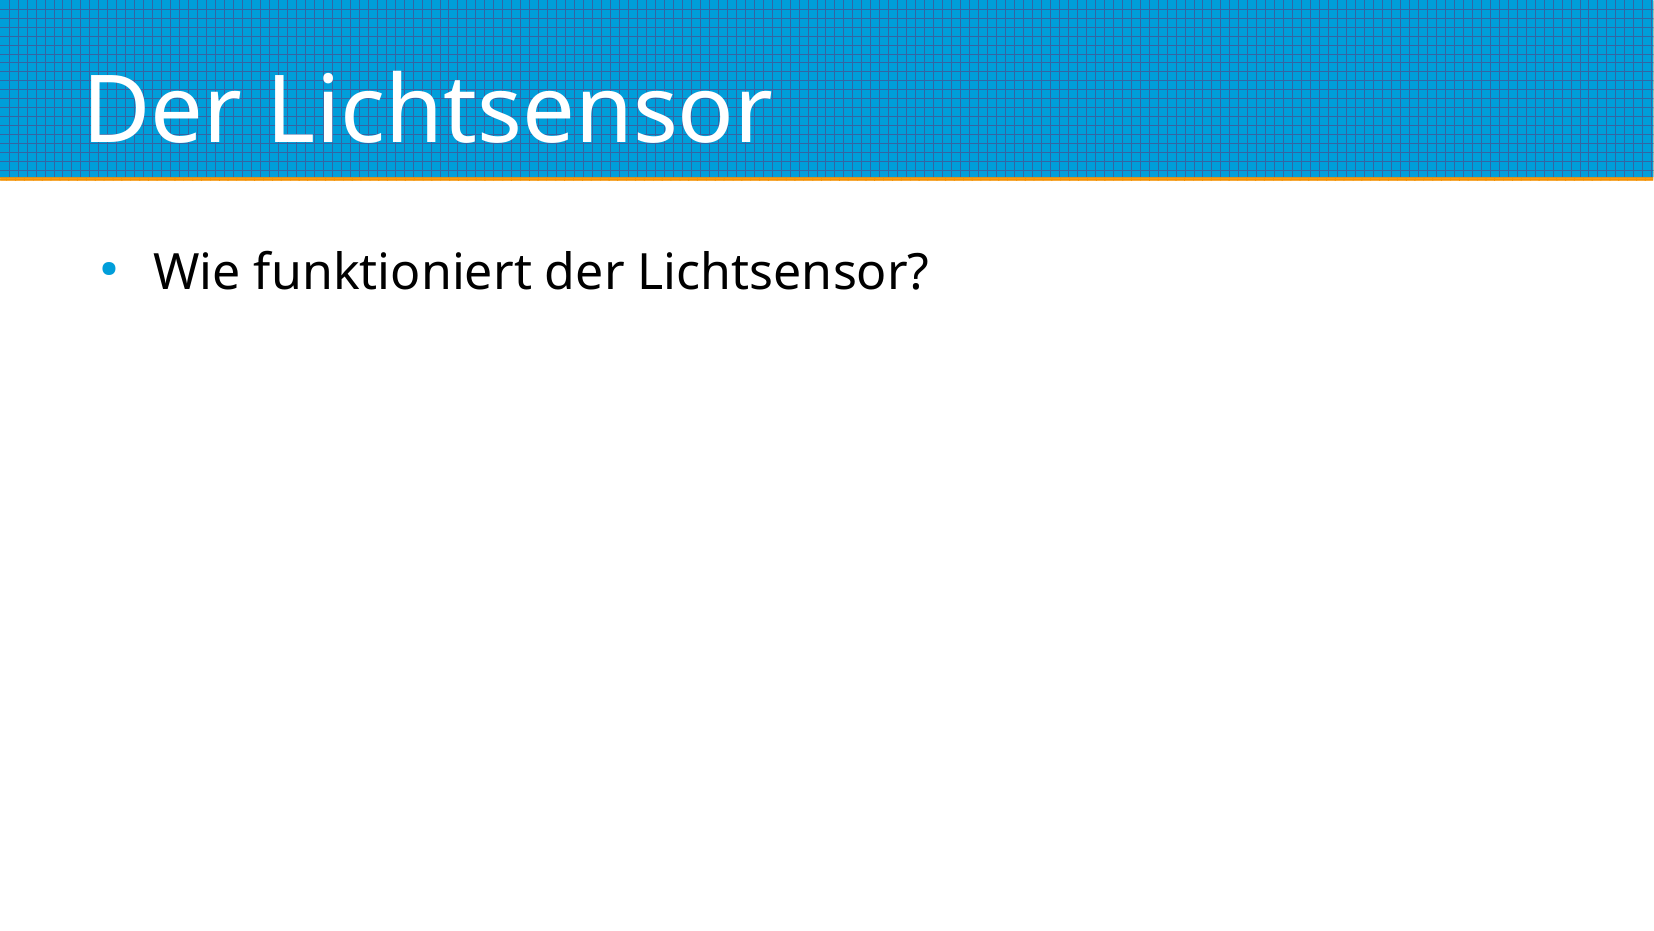

# Der Lichtsensor
Wie funktioniert der Lichtsensor?